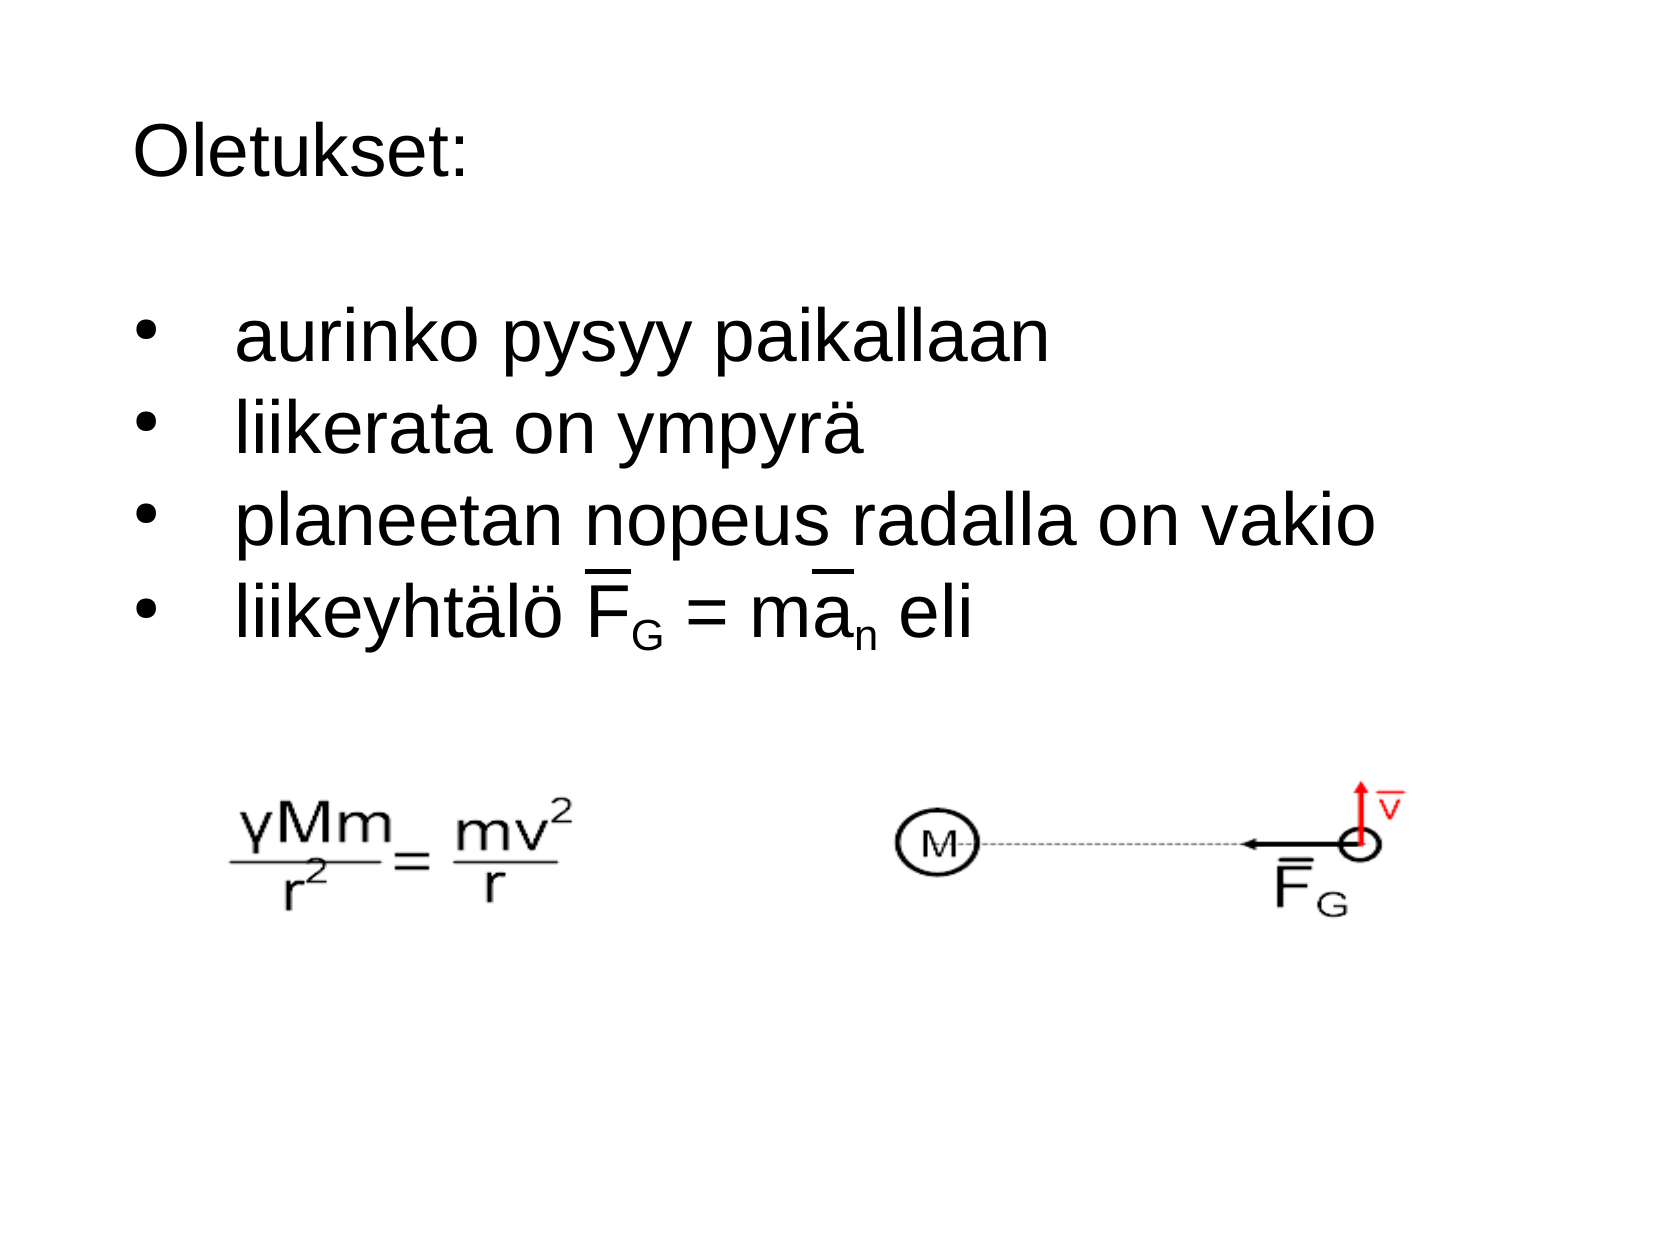

Oletukset:
 aurinko pysyy paikallaan
 liikerata on ympyrä
 planeetan nopeus radalla on vakio
 liikeyhtälö FG = man eli